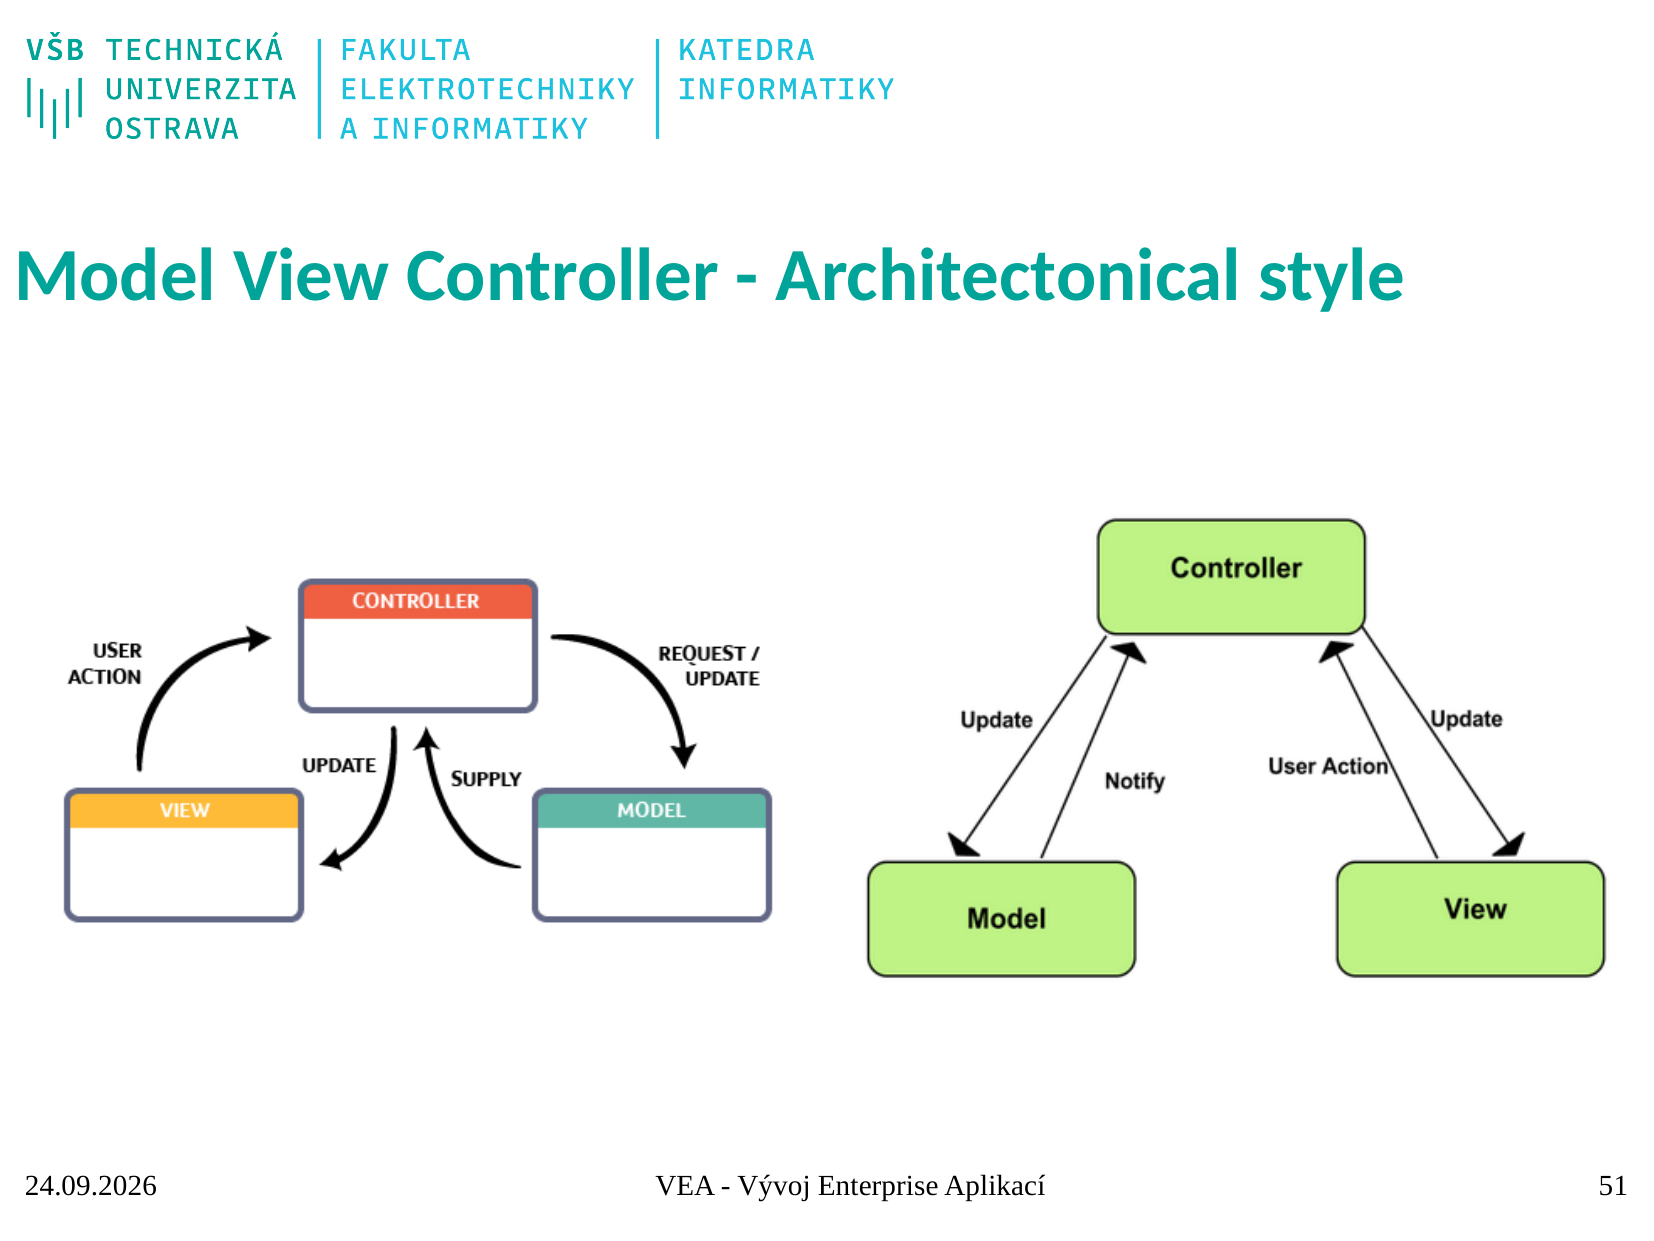

# Model View Controller - Architectonical style
VEA - Vývoj Enterprise Aplikací
51